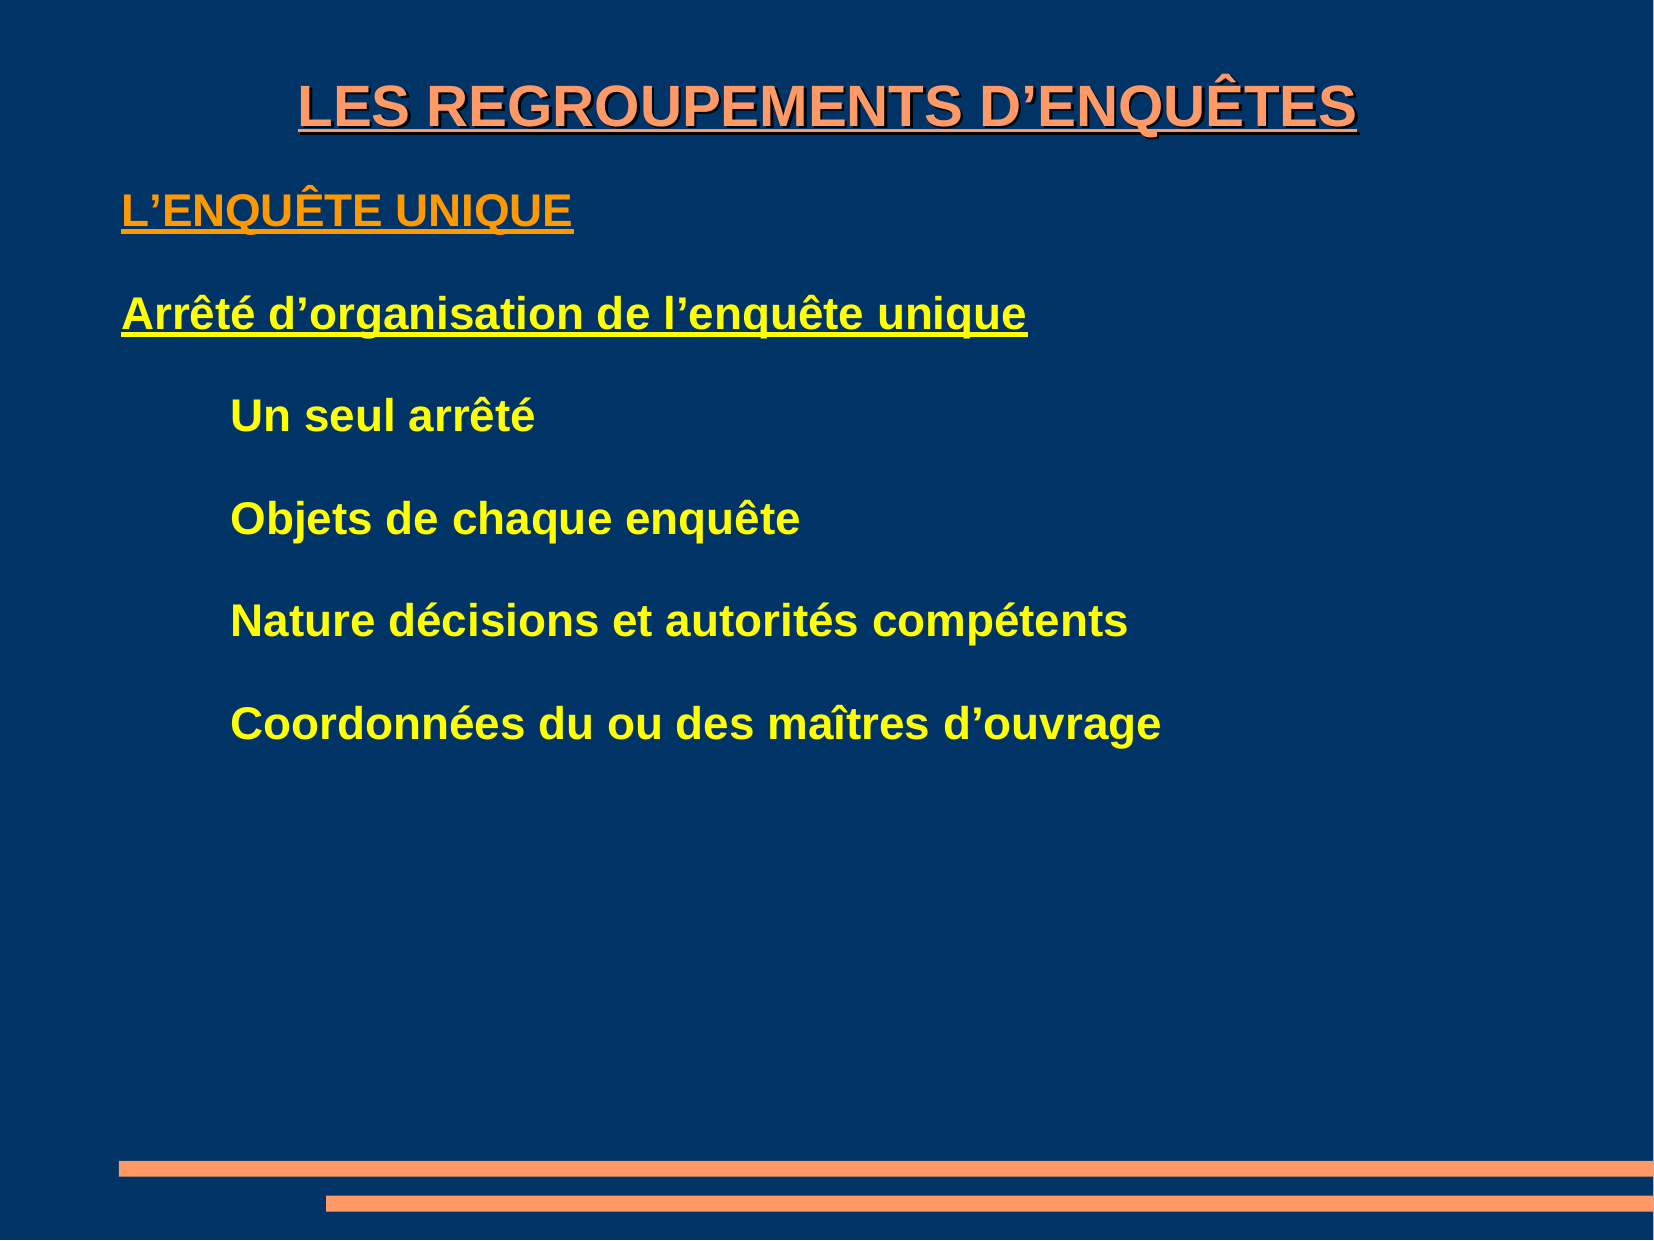

# LES REGROUPEMENTS D’ENQUÊTES
L’ENQUÊTE UNIQUE
Arrêté d’organisation de l’enquête unique
	Un seul arrêté
	Objets de chaque enquête
	Nature décisions et autorités compétents
	Coordonnées du ou des maîtres d’ouvrage